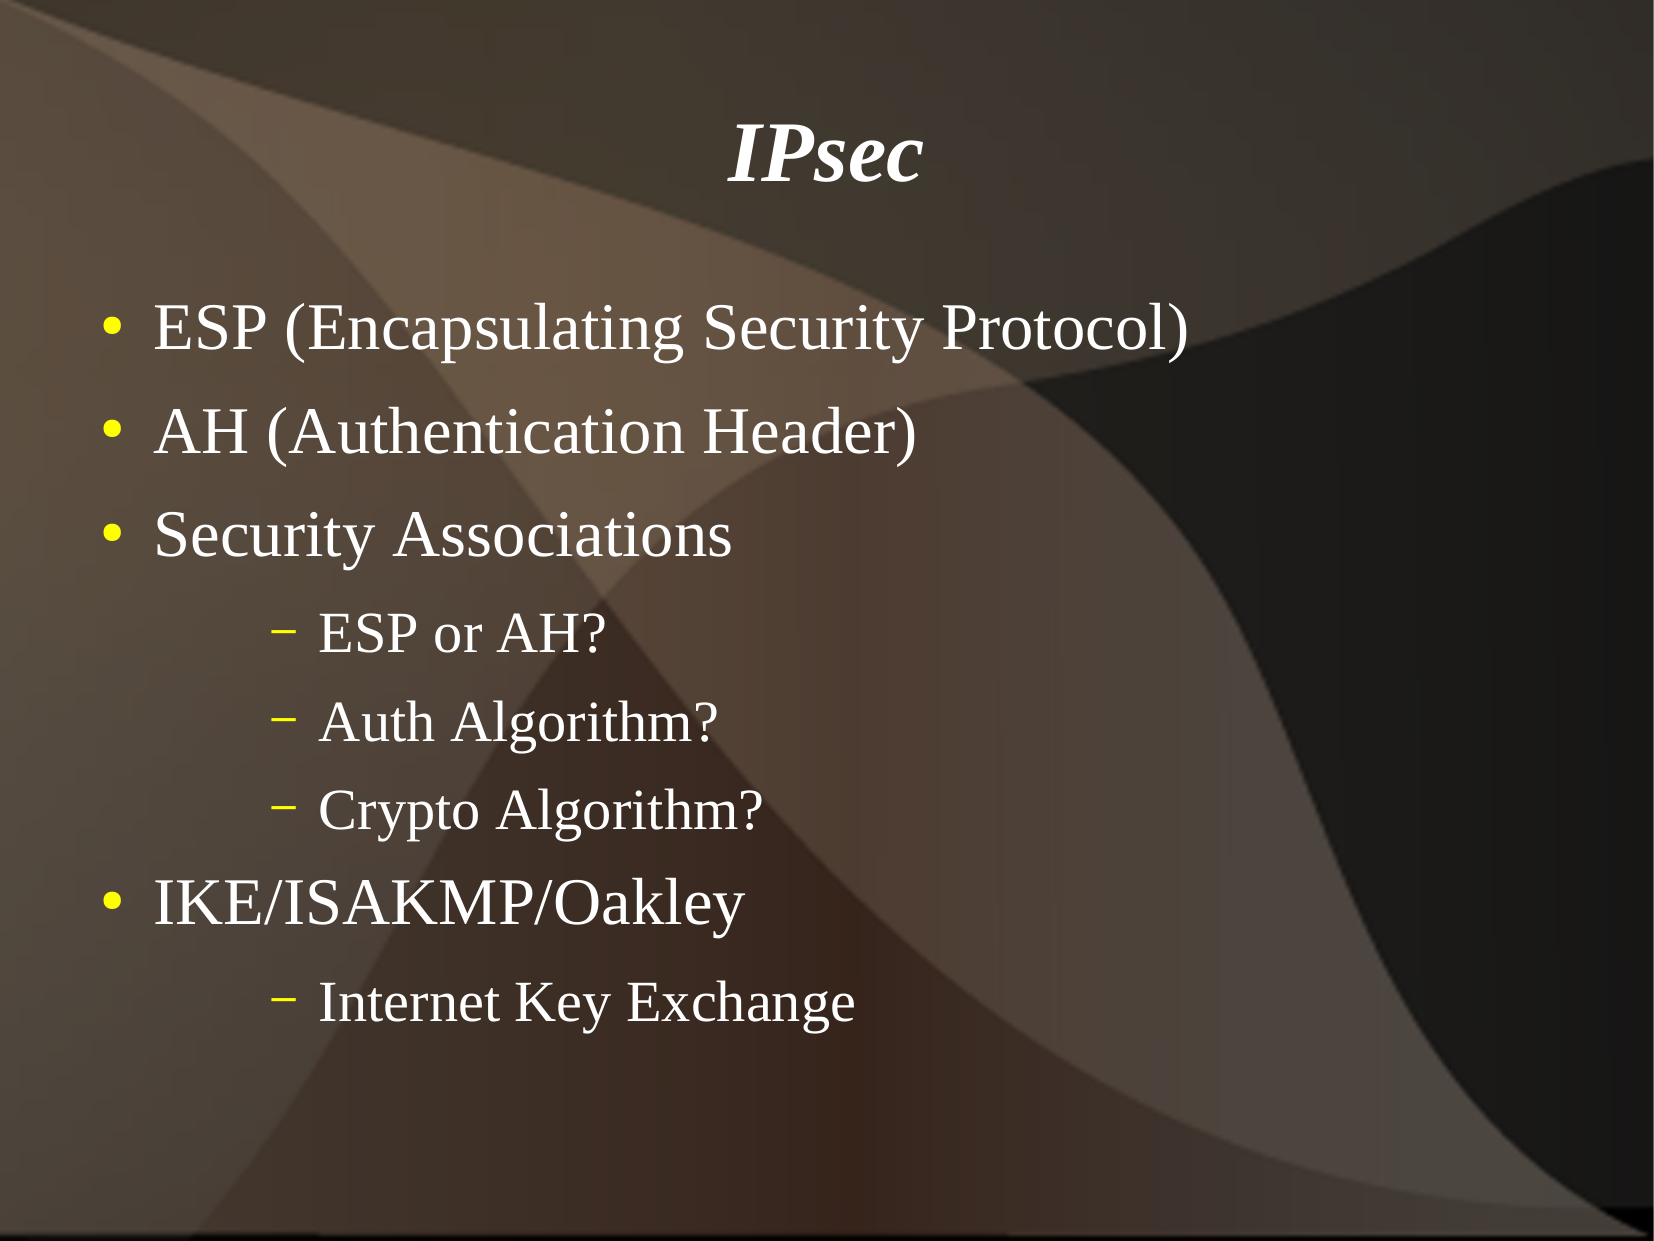

# IPsec
ESP (Encapsulating Security Protocol)
AH (Authentication Header)
Security Associations
ESP or AH?
Auth Algorithm?
Crypto Algorithm?
IKE/ISAKMP/Oakley
Internet Key Exchange